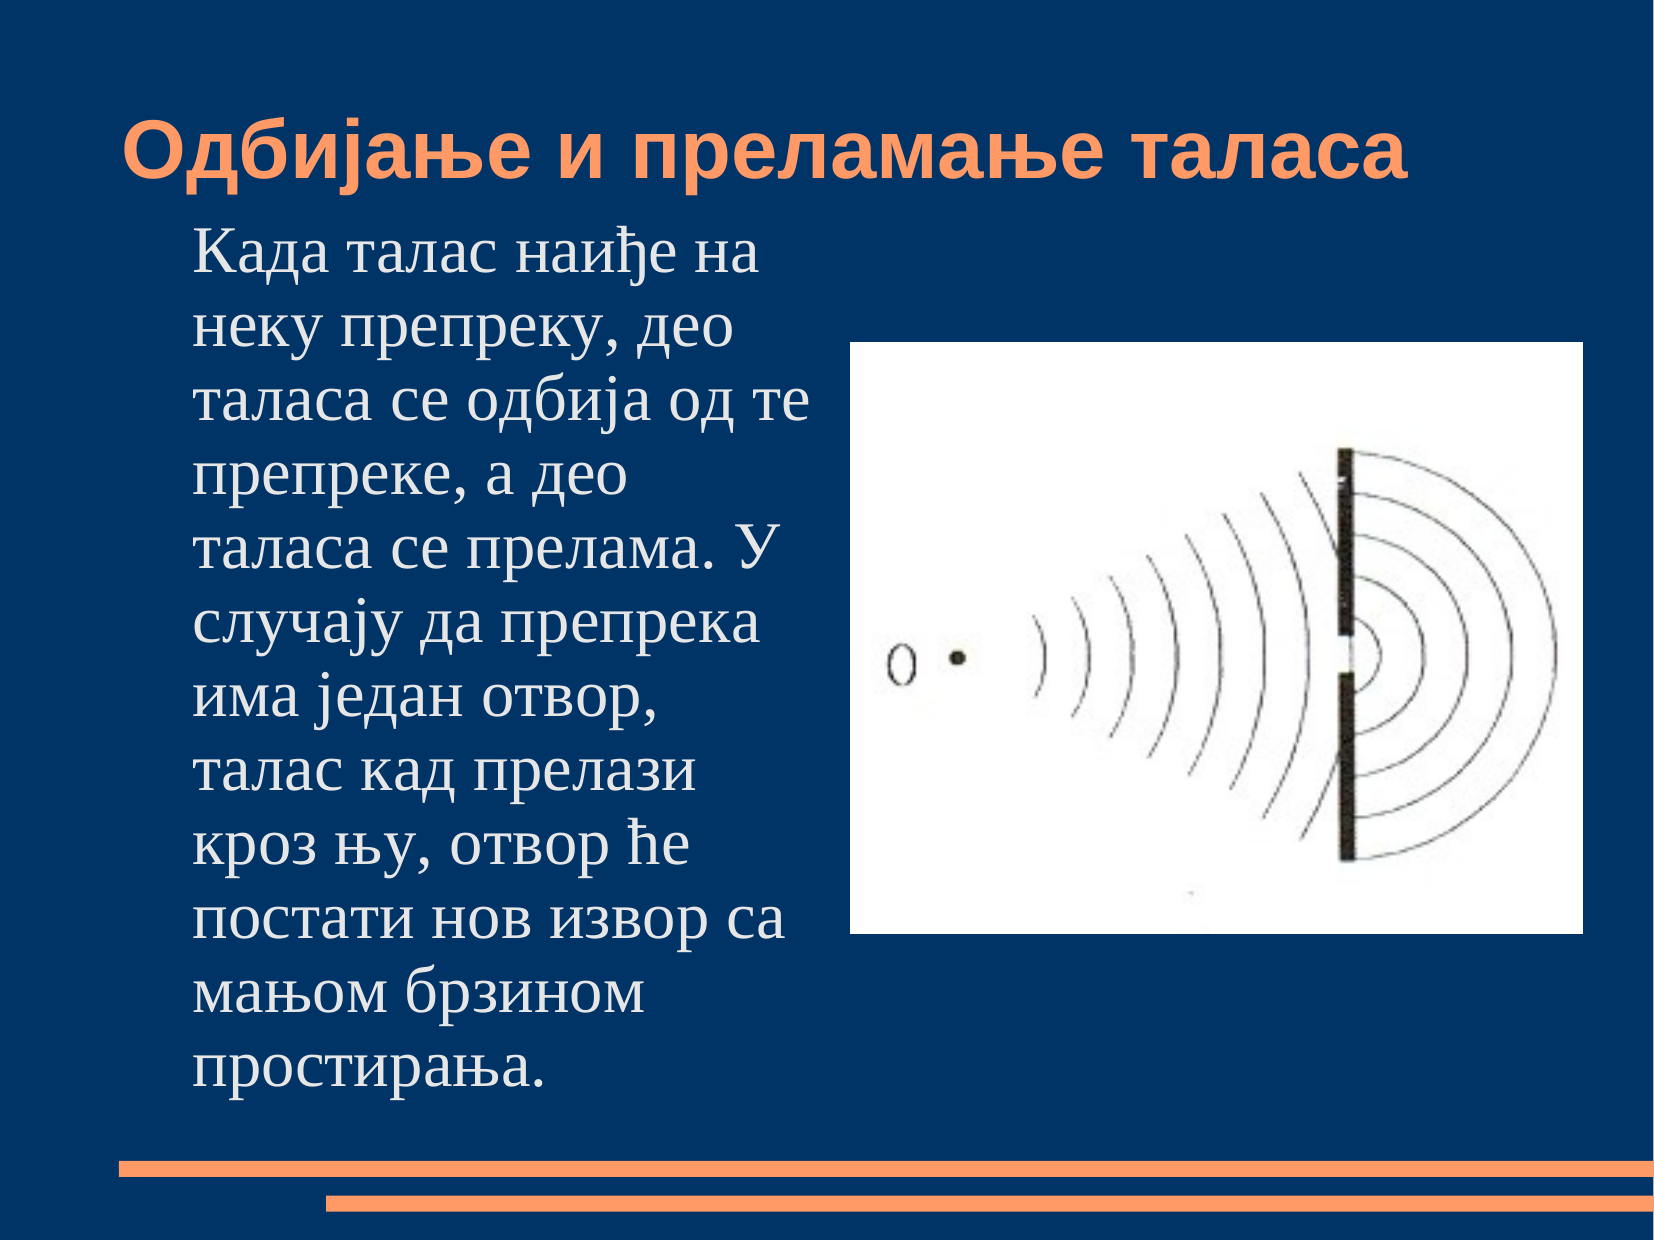

# Одбијање и преламање таласа
Када талас наиђе на неку препреку, део таласа се одбија од те препреке, а део таласа се прелама. У случају да препрека има један отвор, талас кад прелази кроз њу, отвор ће постати нов извор са мањом брзином простирања.